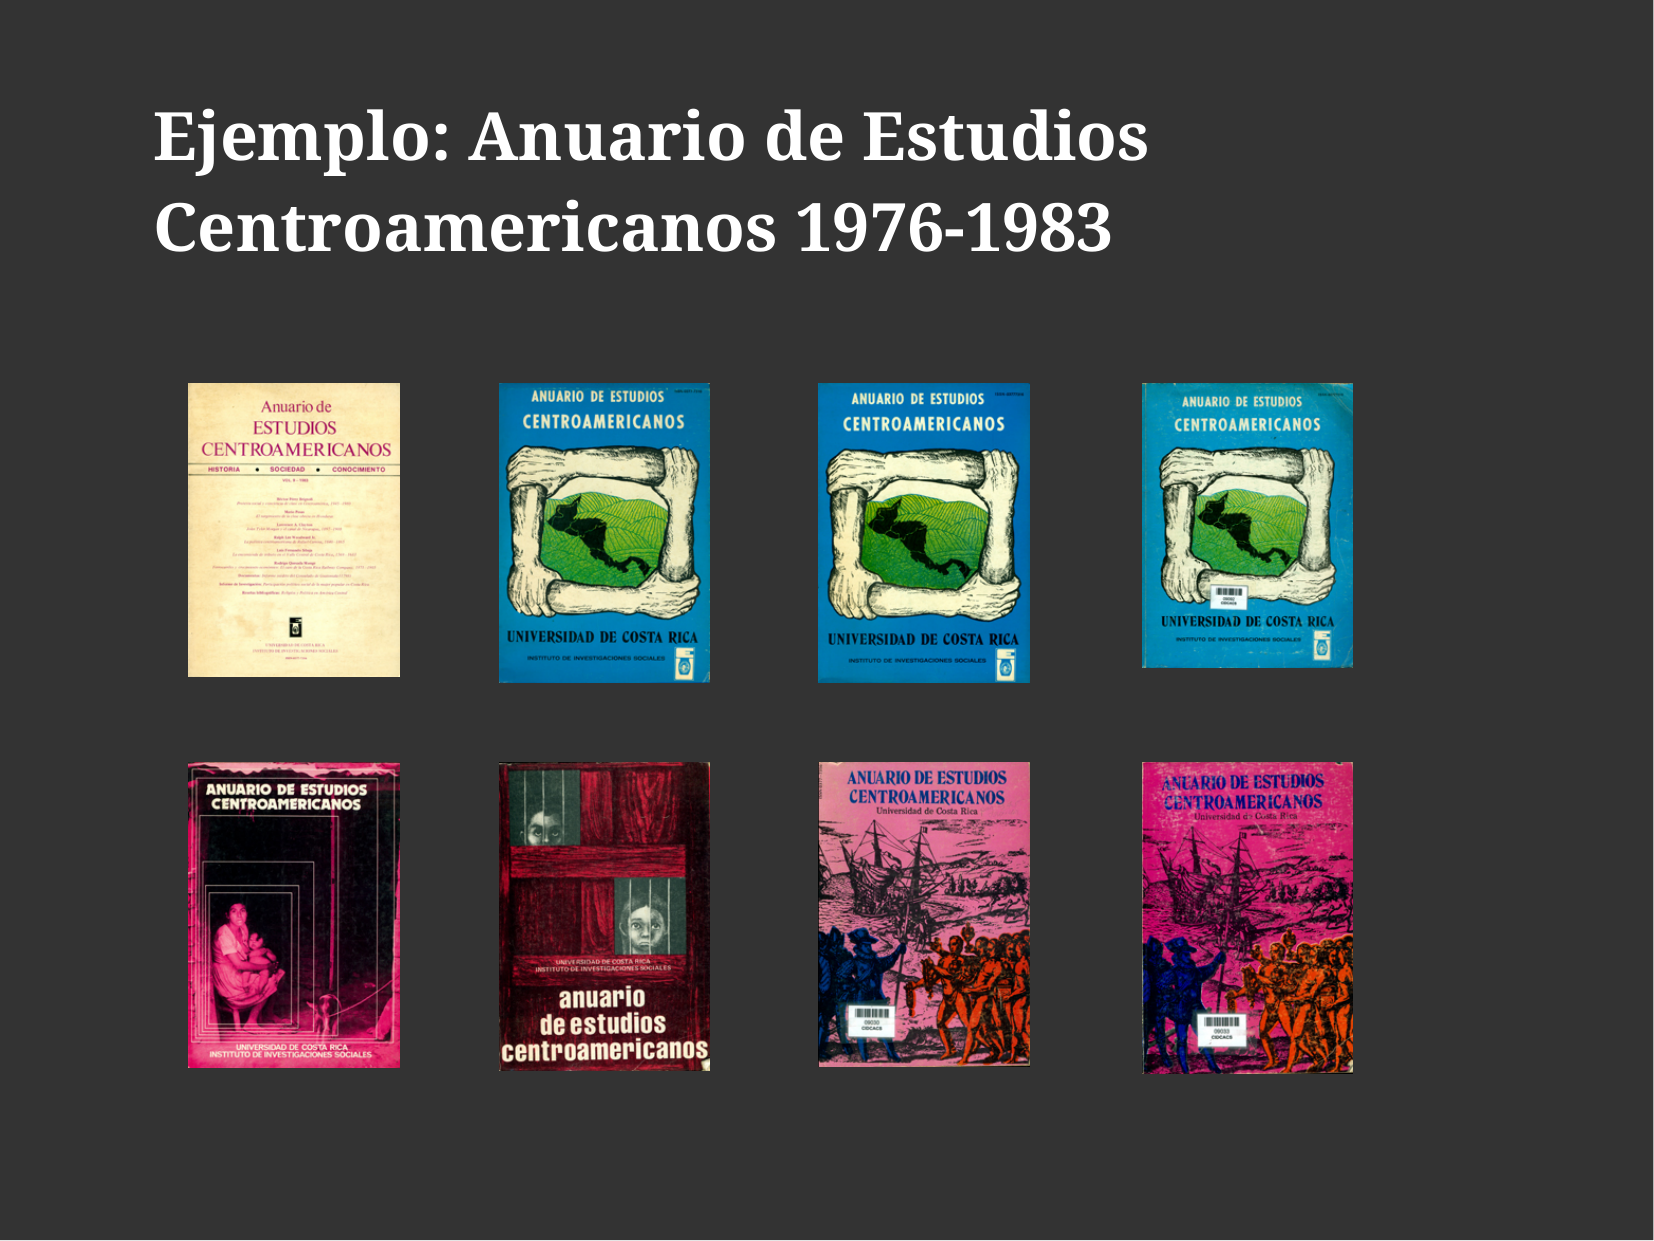

# Ejemplo: Anuario de Estudios Centroamericanos 1976-1983